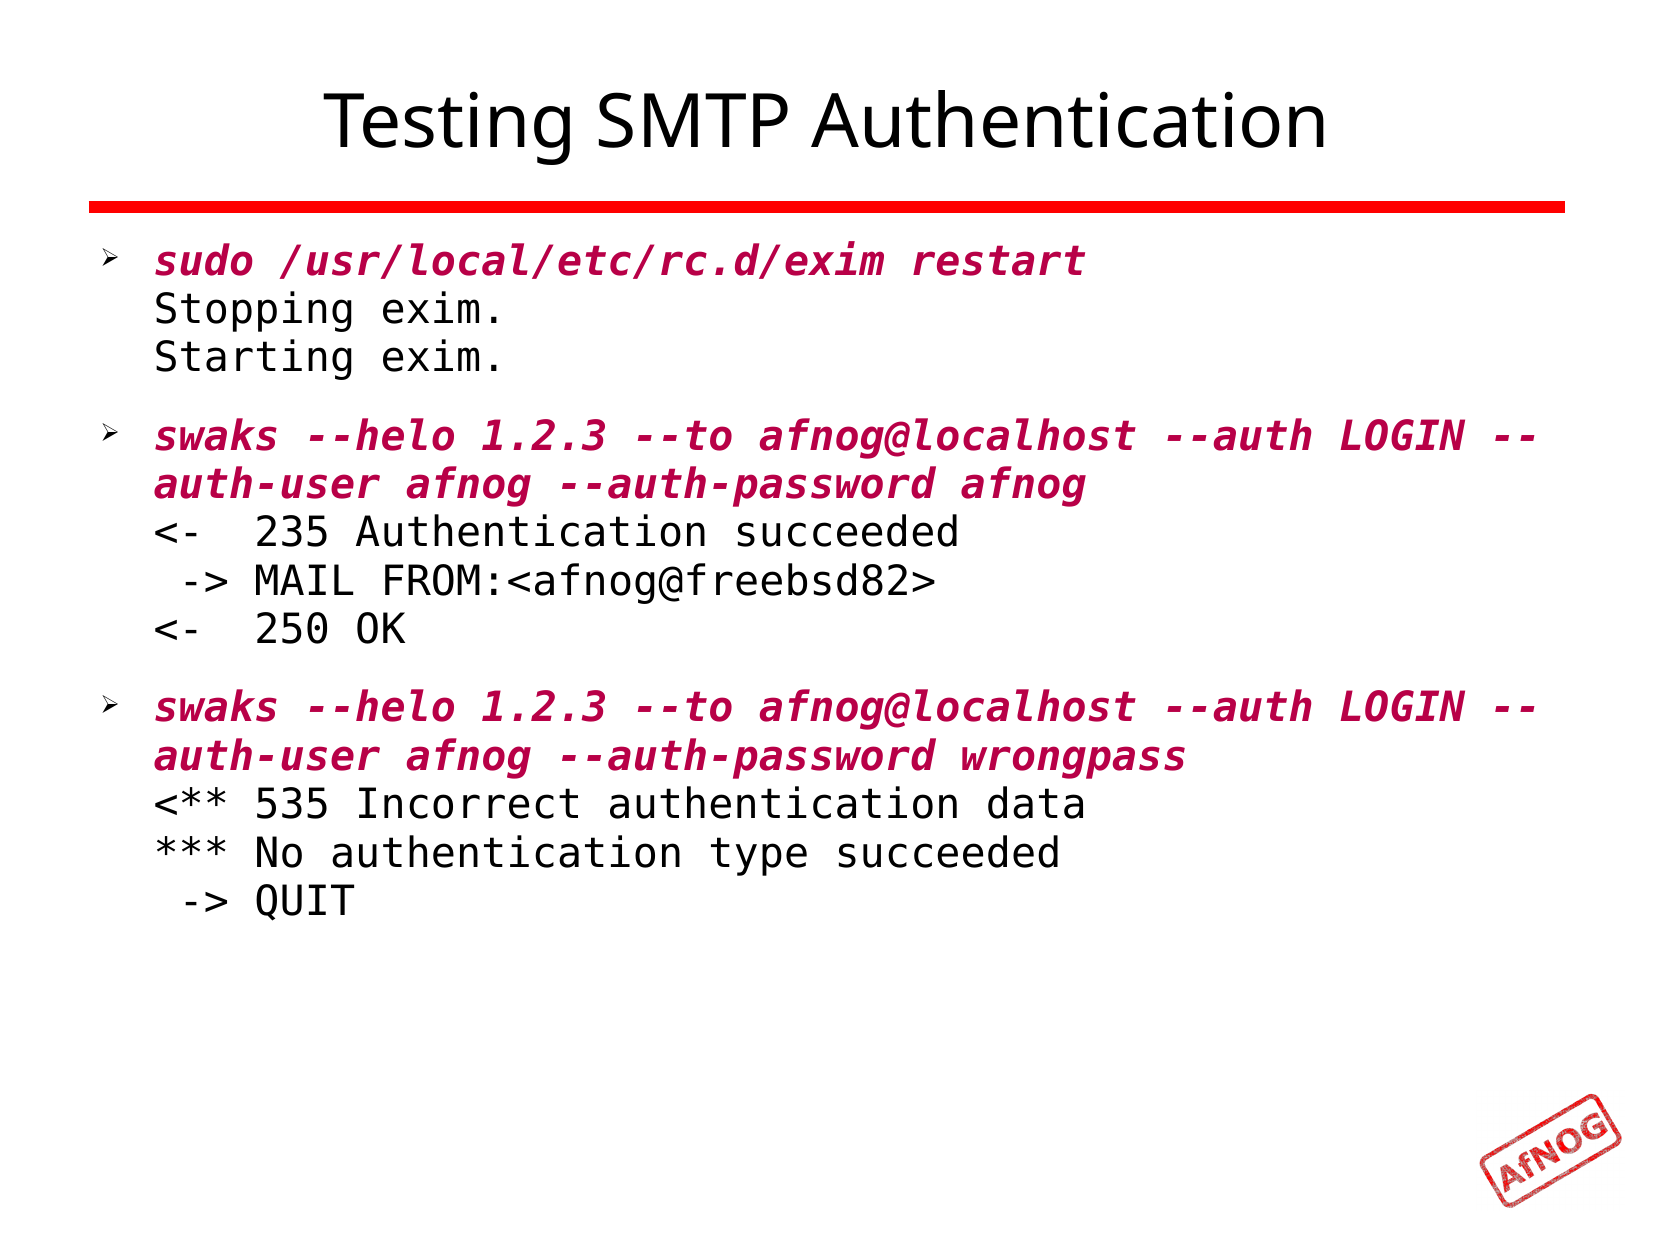

# Testing SMTP Authentication
sudo /usr/local/etc/rc.d/exim restart
Stopping exim.
Starting exim.
swaks --helo 1.2.3 --to afnog@localhost --auth LOGIN --auth-user afnog --auth-password afnog
<- 235 Authentication succeeded
 -> MAIL FROM:<afnog@freebsd82>
<- 250 OK
swaks --helo 1.2.3 --to afnog@localhost --auth LOGIN --auth-user afnog --auth-password wrongpass
<** 535 Incorrect authentication data
*** No authentication type succeeded
 -> QUIT